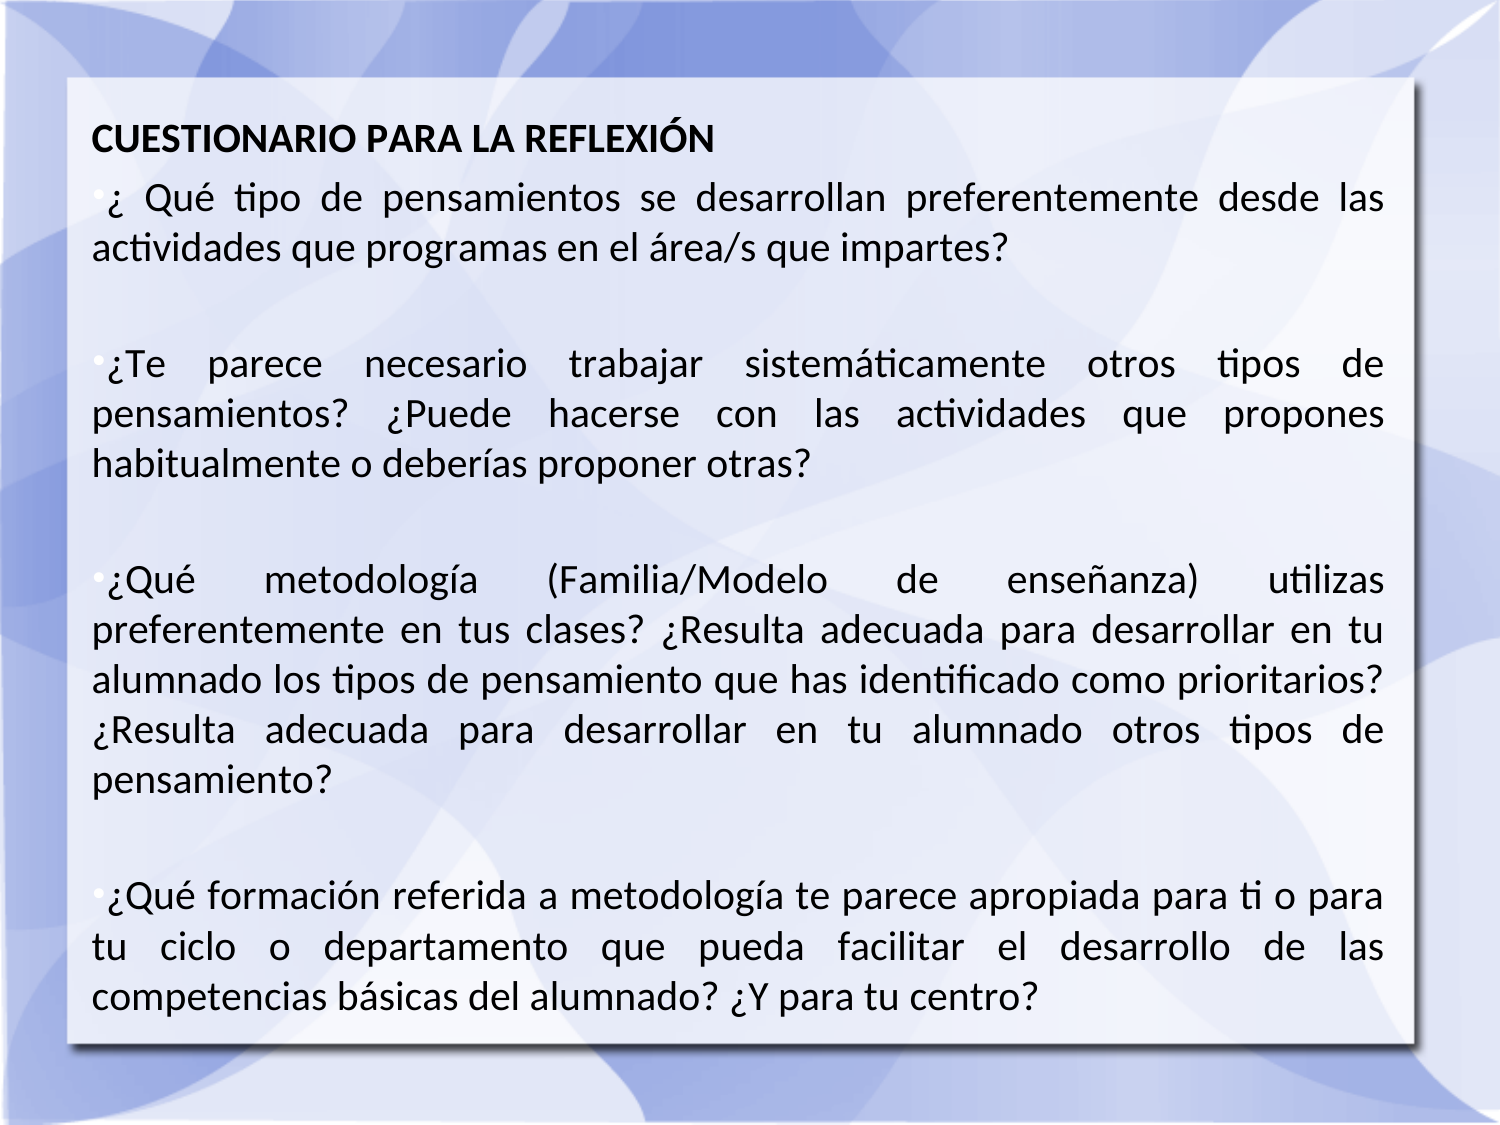

| CUESTIONARIO PARA LA REFLEXIÓN ¿ Qué tipo de pensamientos se desarrollan preferentemente desde las actividades que programas en el área/s que impartes? ¿Te parece necesario trabajar sistemáticamente otros tipos de pensamientos? ¿Puede hacerse con las actividades que propones habitualmente o deberías proponer otras? ¿Qué metodología (Familia/Modelo de enseñanza) utilizas preferentemente en tus clases? ¿Resulta adecuada para desarrollar en tu alumnado los tipos de pensamiento que has identificado como prioritarios? ¿Resulta adecuada para desarrollar en tu alumnado otros tipos de pensamiento? ¿Qué formación referida a metodología te parece apropiada para ti o para tu ciclo o departamento que pueda facilitar el desarrollo de las competencias básicas del alumnado? ¿Y para tu centro? |
| --- |